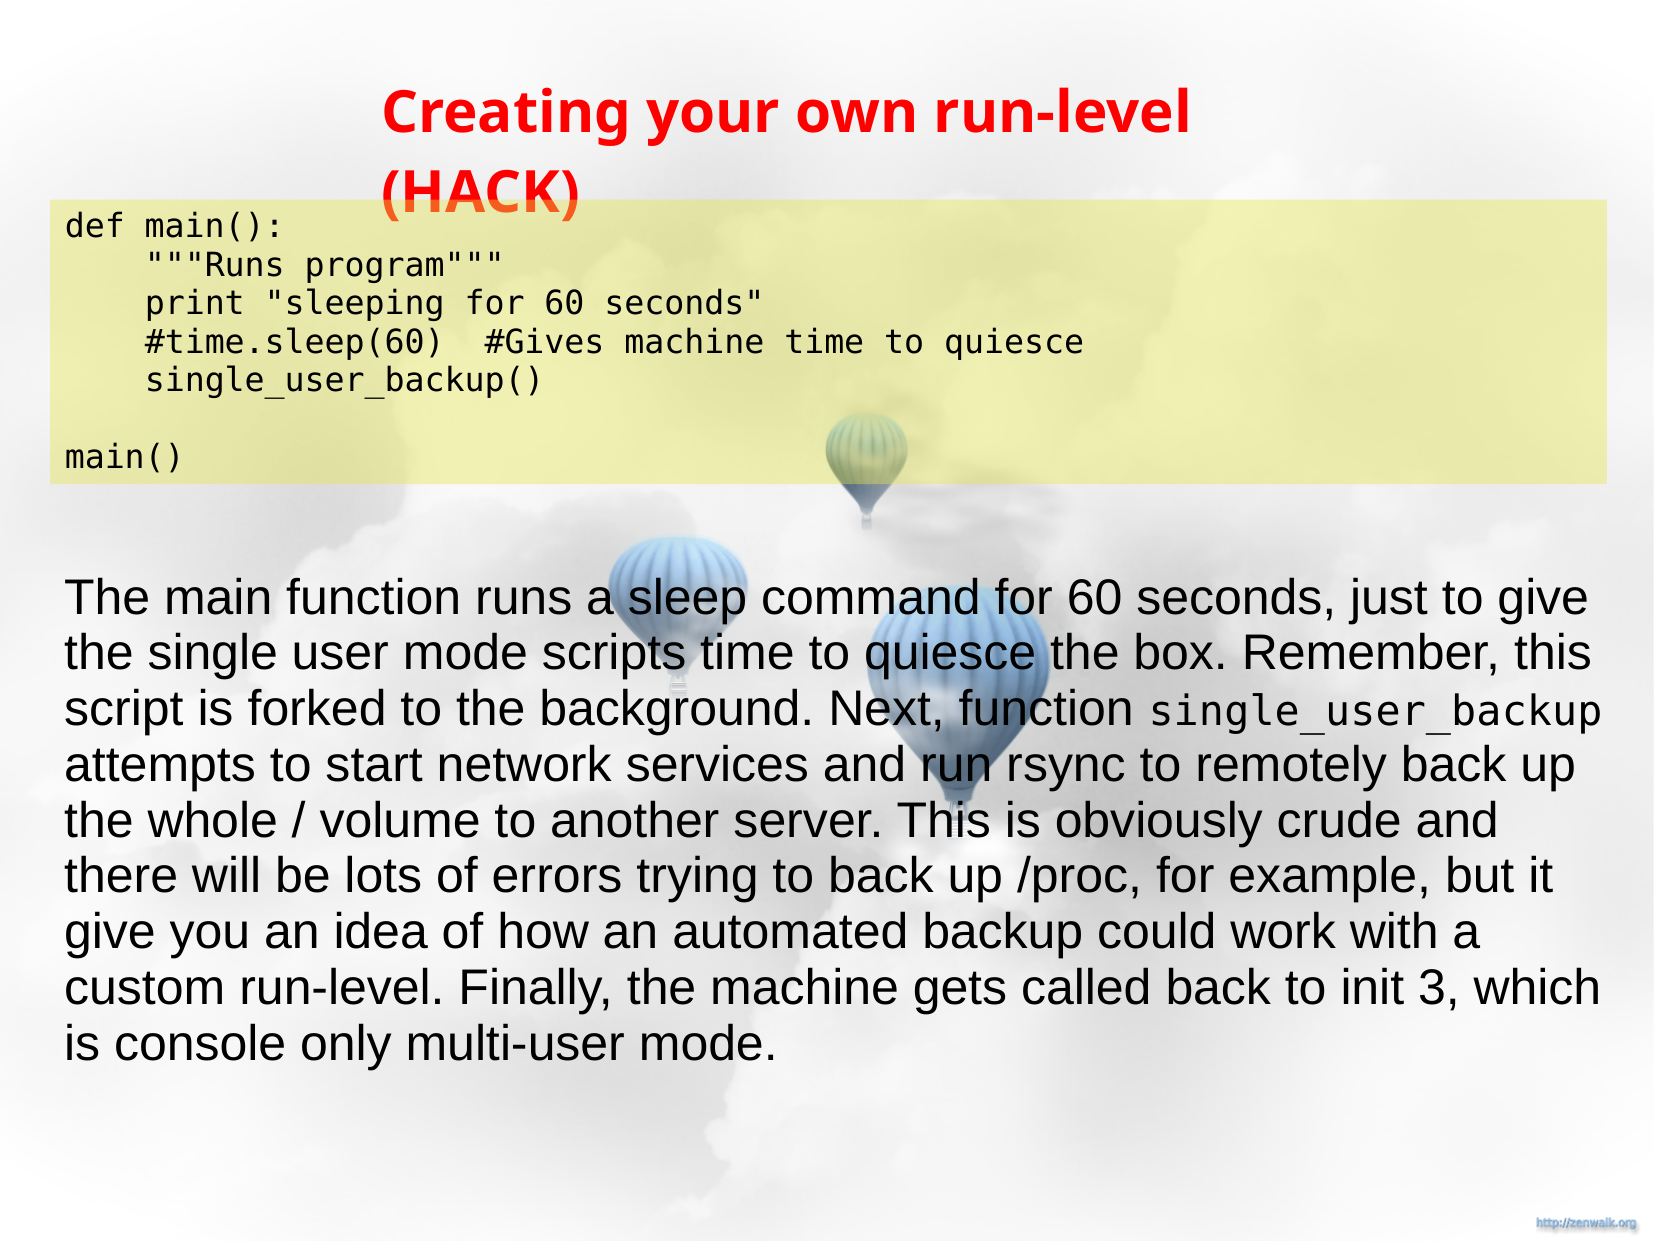

Creating your own run-level (HACK)
def main():
 """Runs program"""
 print "sleeping for 60 seconds"
 #time.sleep(60) #Gives machine time to quiesce
 single_user_backup()
main()
The main function runs a sleep command for 60 seconds, just to give the single user mode scripts time to quiesce the box. Remember, this script is forked to the background. Next, function single_user_backup attempts to start network services and run rsync to remotely back up the whole / volume to another server. This is obviously crude and there will be lots of errors trying to back up /proc, for example, but it give you an idea of how an automated backup could work with a custom run-level. Finally, the machine gets called back to init 3, which is console only multi-user mode.